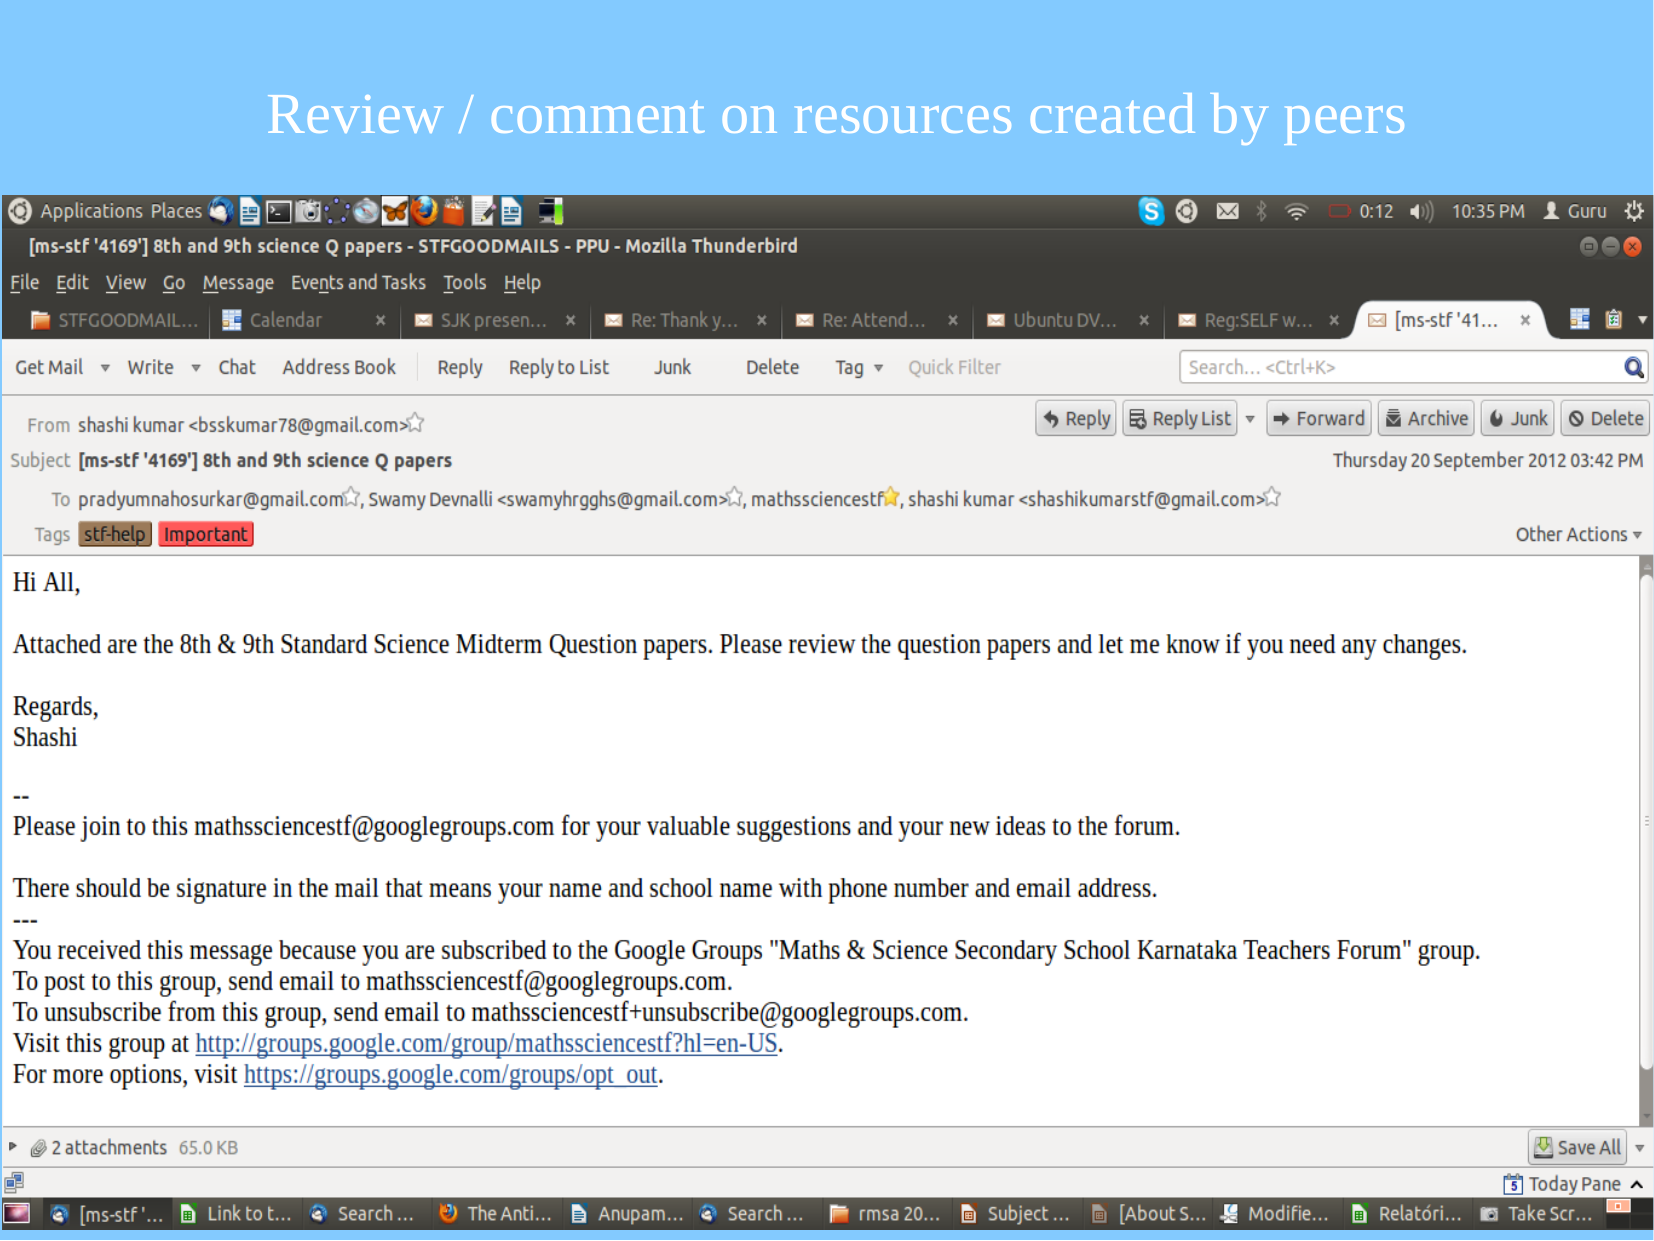

# Review / comment on resources created by peers